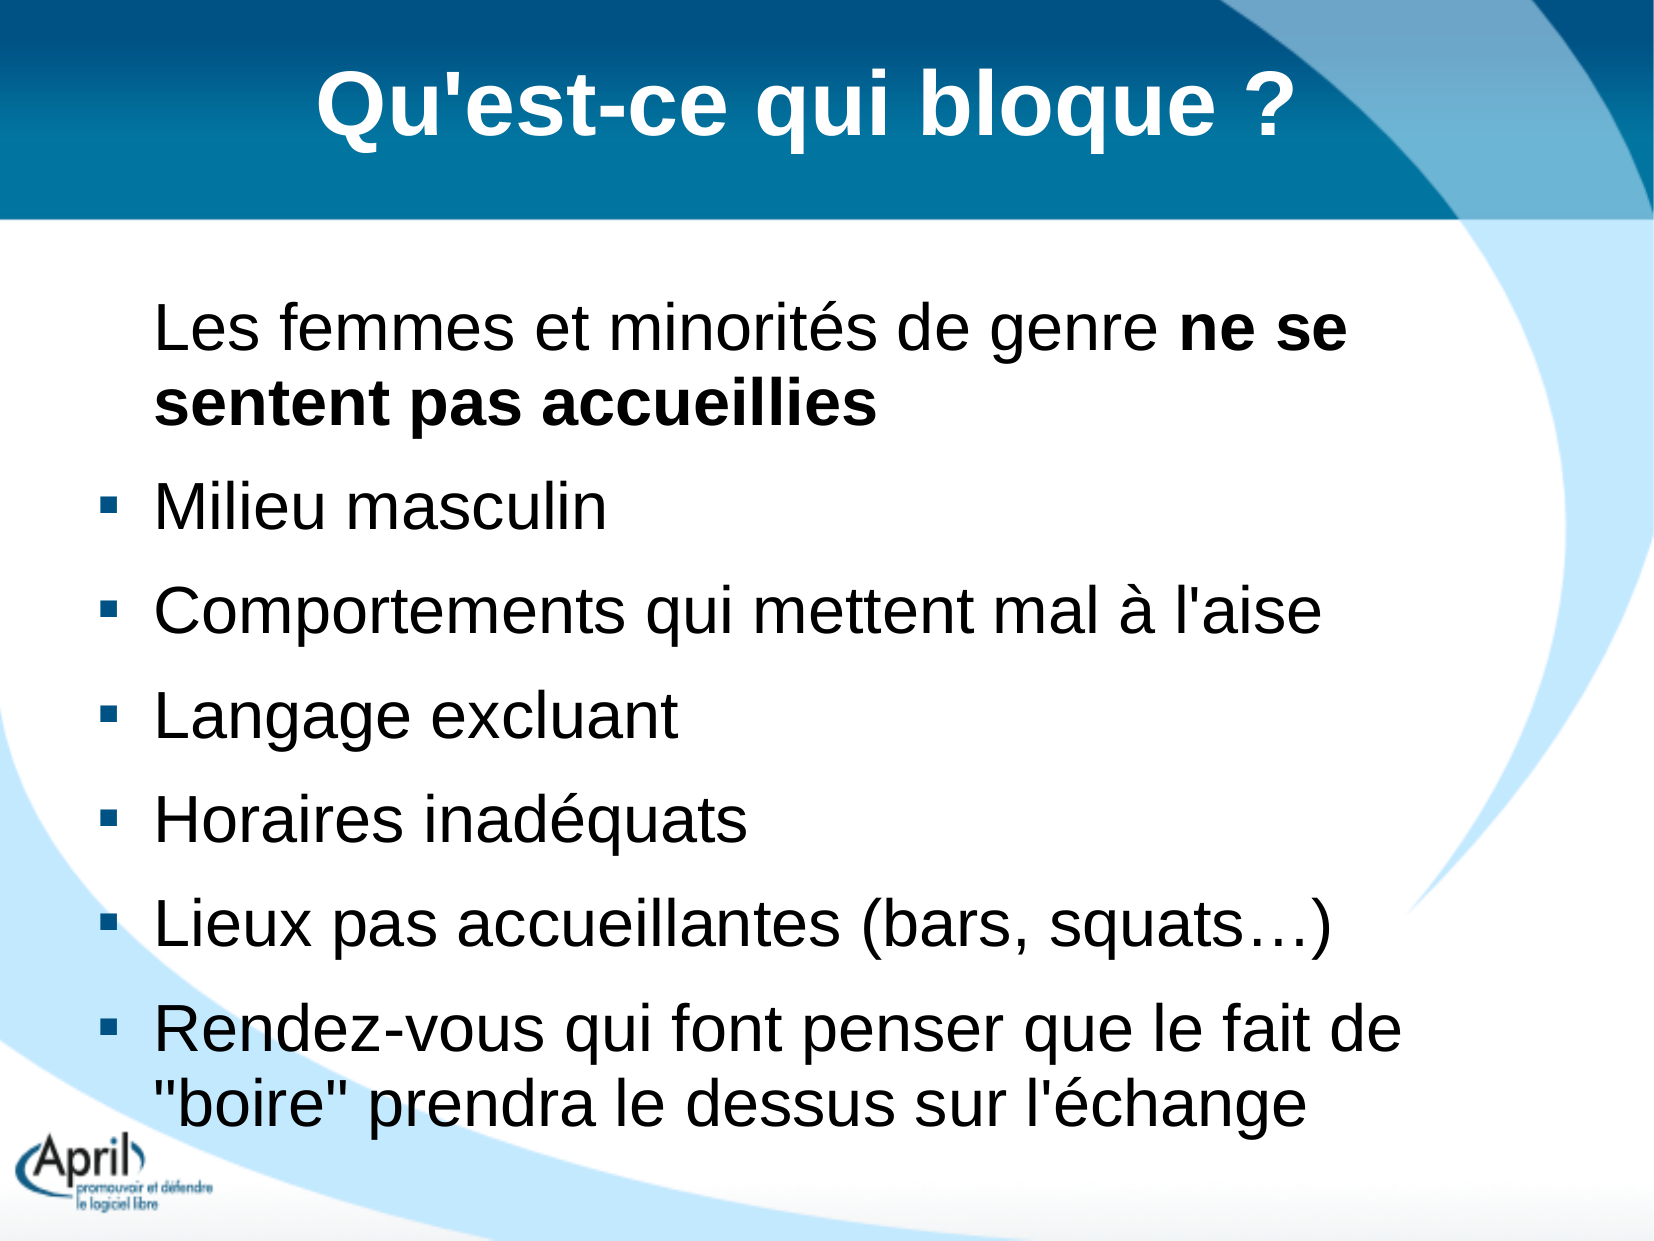

# Qu'est-ce qui bloque ?
Les femmes et minorités de genre ne se sentent pas accueillies
Milieu masculin
Comportements qui mettent mal à l'aise
Langage excluant
Horaires inadéquats
Lieux pas accueillantes (bars, squats…)
Rendez-vous qui font penser que le fait de "boire" prendra le dessus sur l'échange